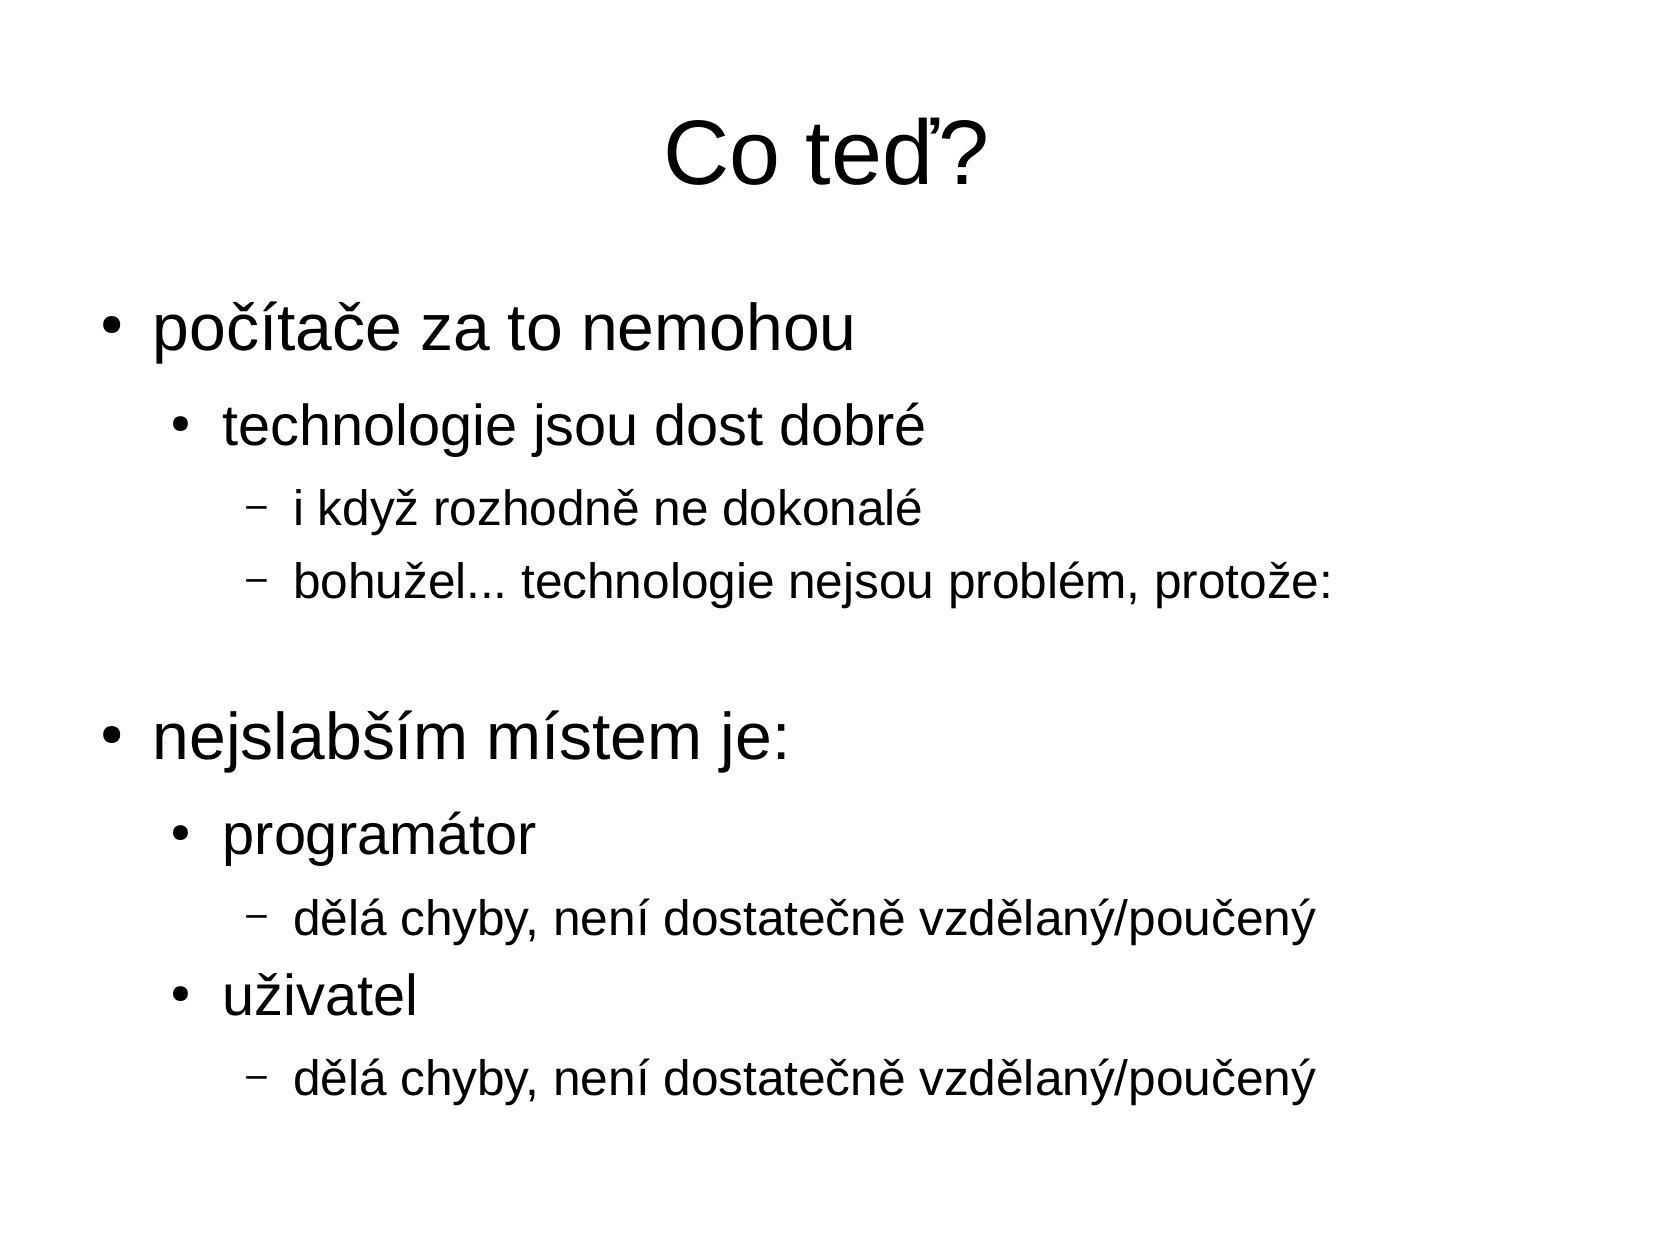

# Co teď?
počítače za to nemohou
technologie jsou dost dobré
i když rozhodně ne dokonalé
bohužel... technologie nejsou problém, protože:
nejslabším místem je:
programátor
dělá chyby, není dostatečně vzdělaný/poučený
uživatel
dělá chyby, není dostatečně vzdělaný/poučený